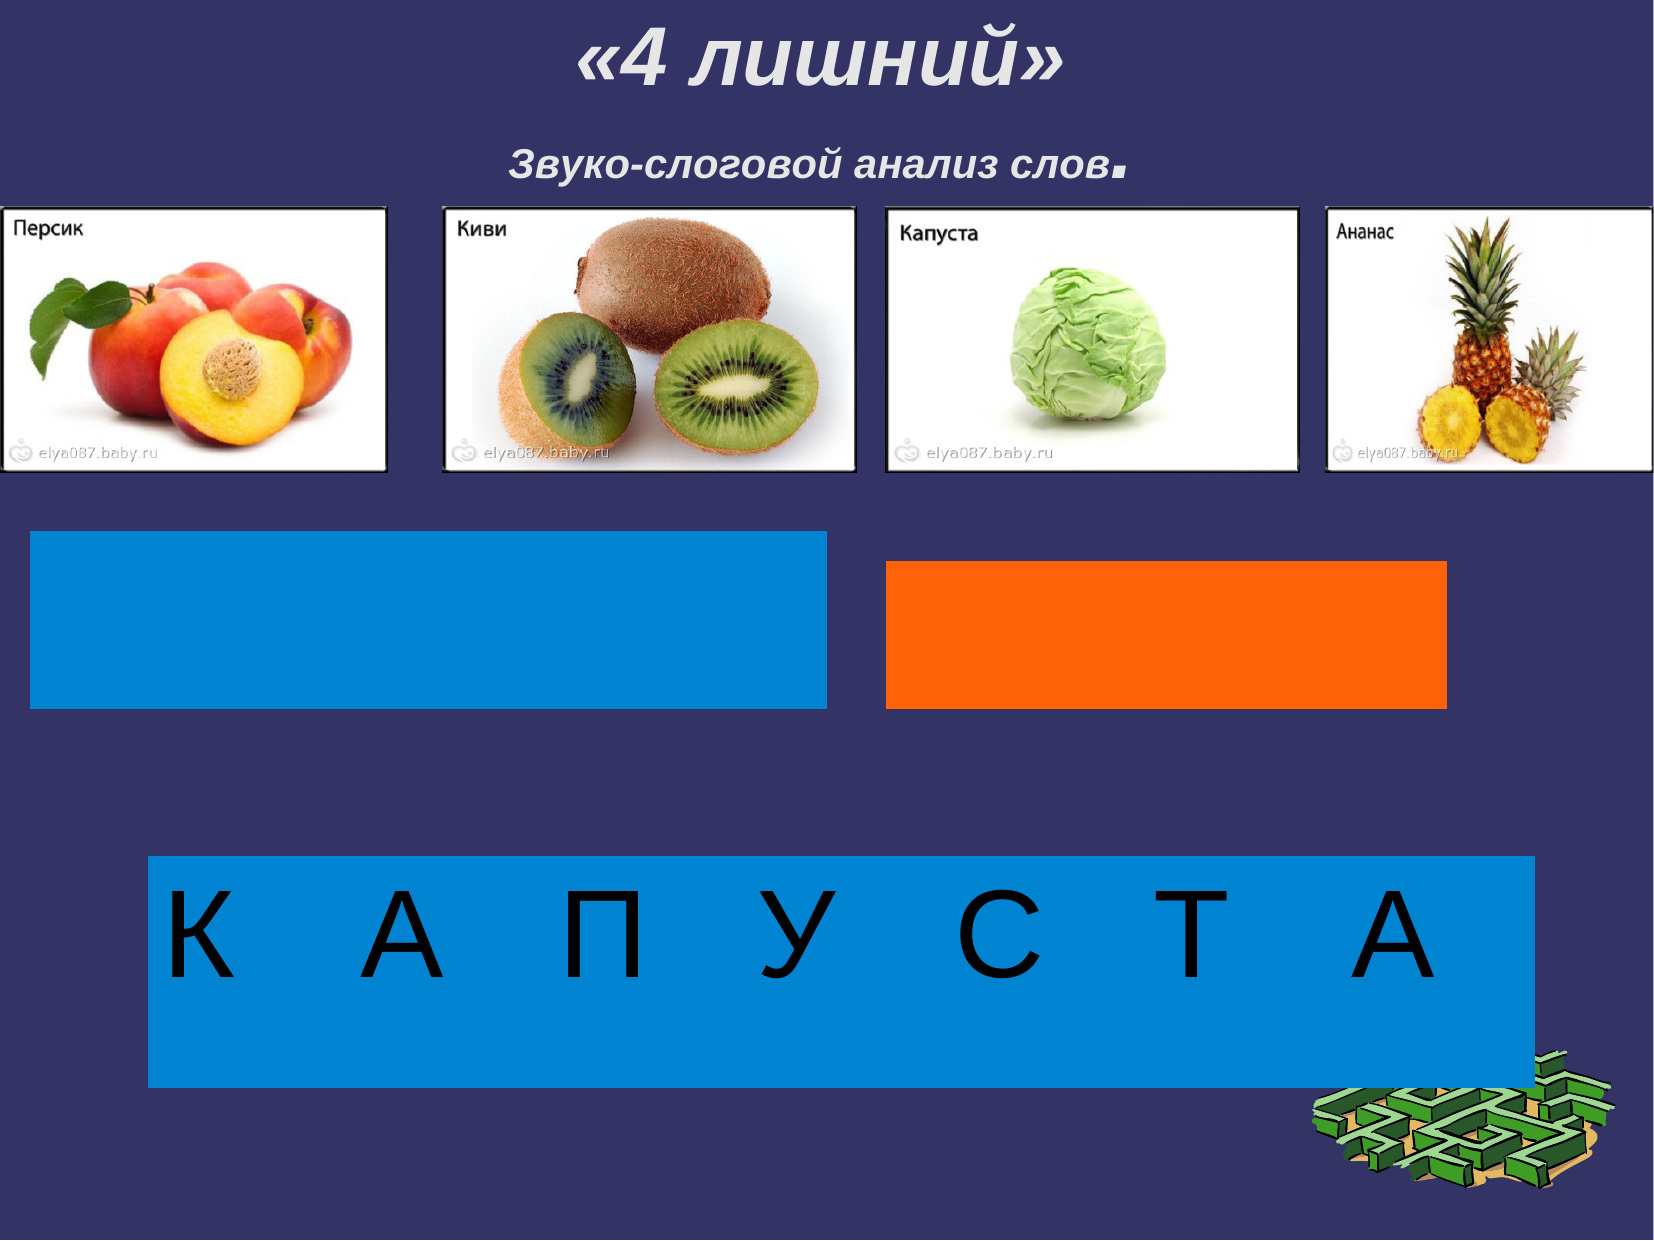

# «4 лишний» Звуко-слоговой анализ слов.
| | | | | | |
| --- | --- | --- | --- | --- | --- |
| | | | |
| --- | --- | --- | --- |
| К | А | П | У | С | Т | А |
| --- | --- | --- | --- | --- | --- | --- |